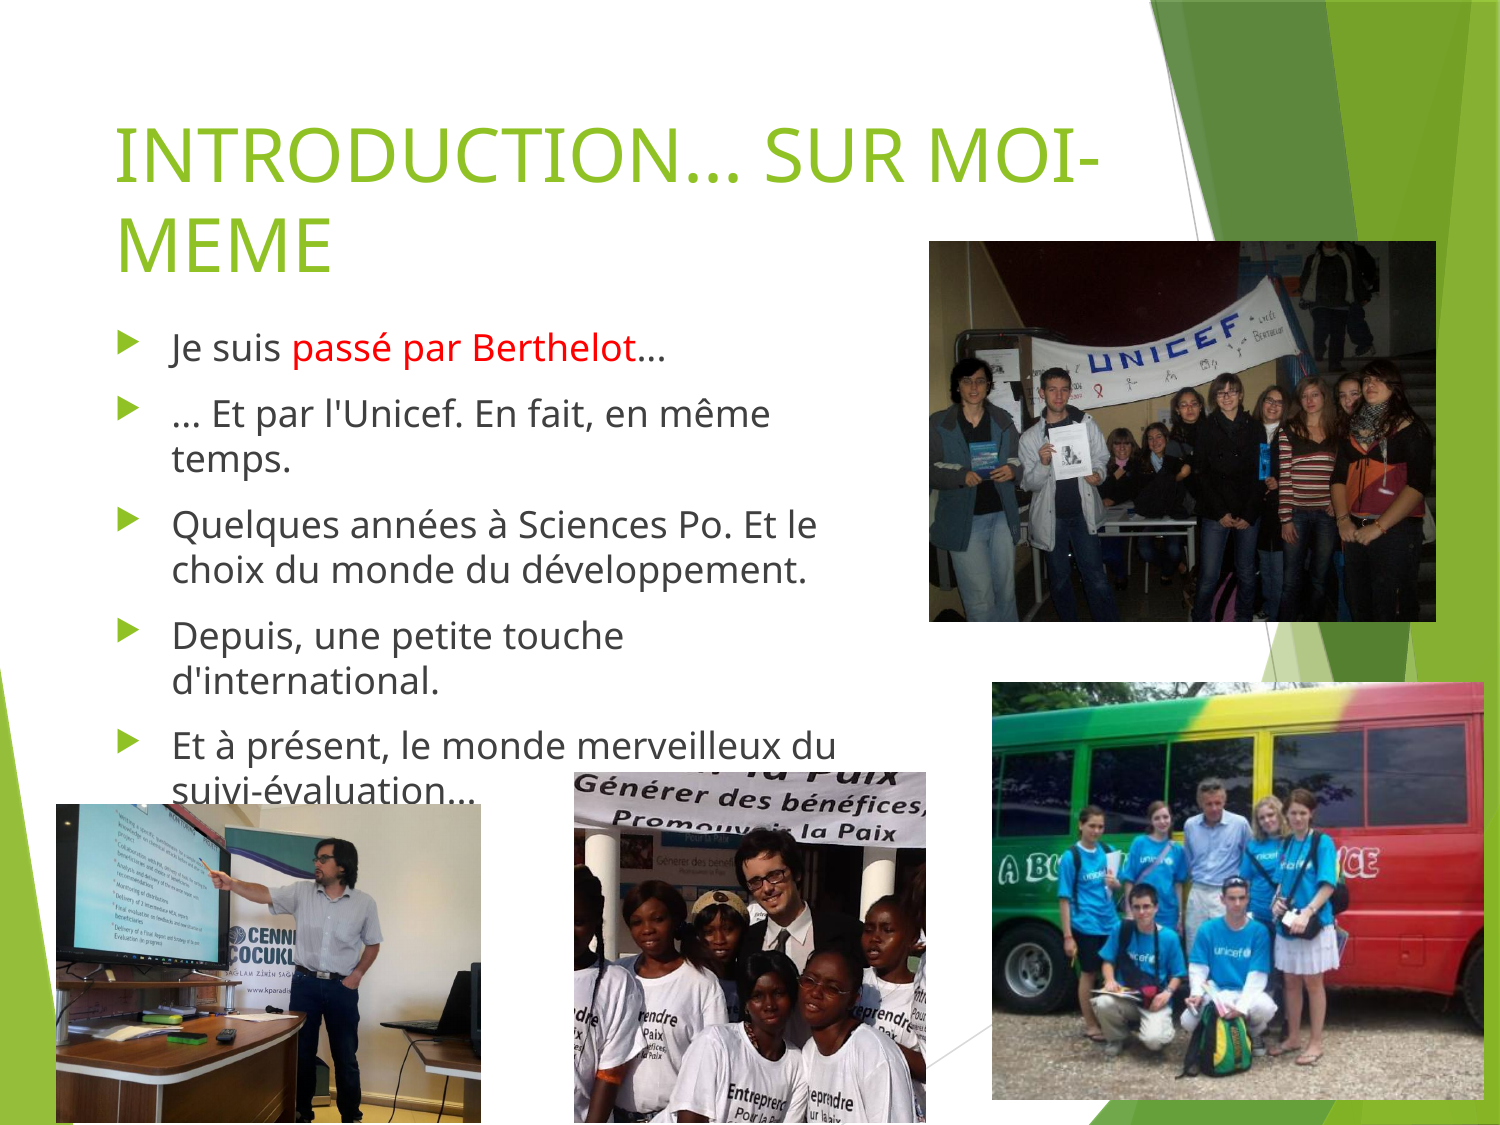

# INTRODUCTION... SUR MOI-MEME
Je suis passé par Berthelot...
... Et par l'Unicef. En fait, en même temps.
Quelques années à Sciences Po. Et le choix du monde du développement.
Depuis, une petite touche d'international.
Et à présent, le monde merveilleux du suivi-évaluation...